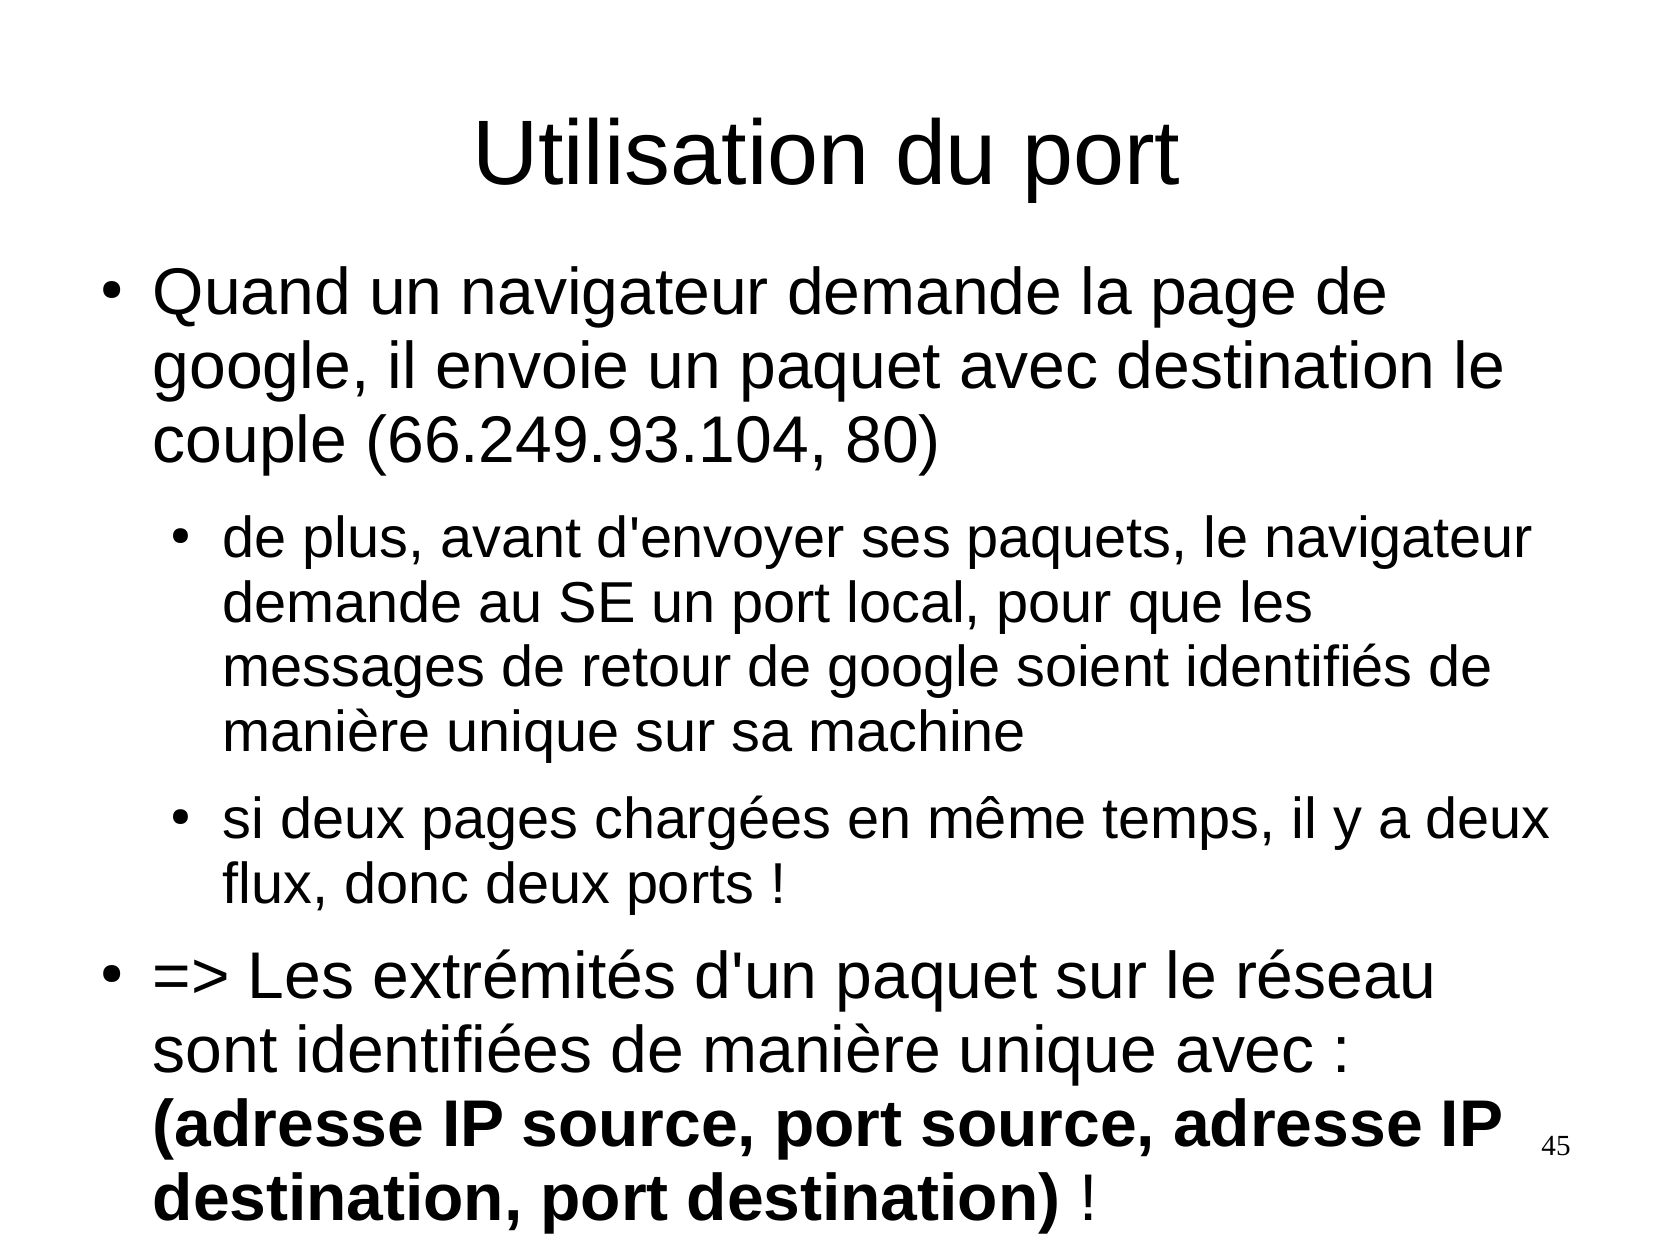

# Utilisation du port
Quand un navigateur demande la page de google, il envoie un paquet avec destination le couple (66.249.93.104, 80)
de plus, avant d'envoyer ses paquets, le navigateur demande au SE un port local, pour que les messages de retour de google soient identifiés de manière unique sur sa machine
si deux pages chargées en même temps, il y a deux flux, donc deux ports !
=> Les extrémités d'un paquet sur le réseau sont identifiées de manière unique avec : (adresse IP source, port source, adresse IP destination, port destination) !
45